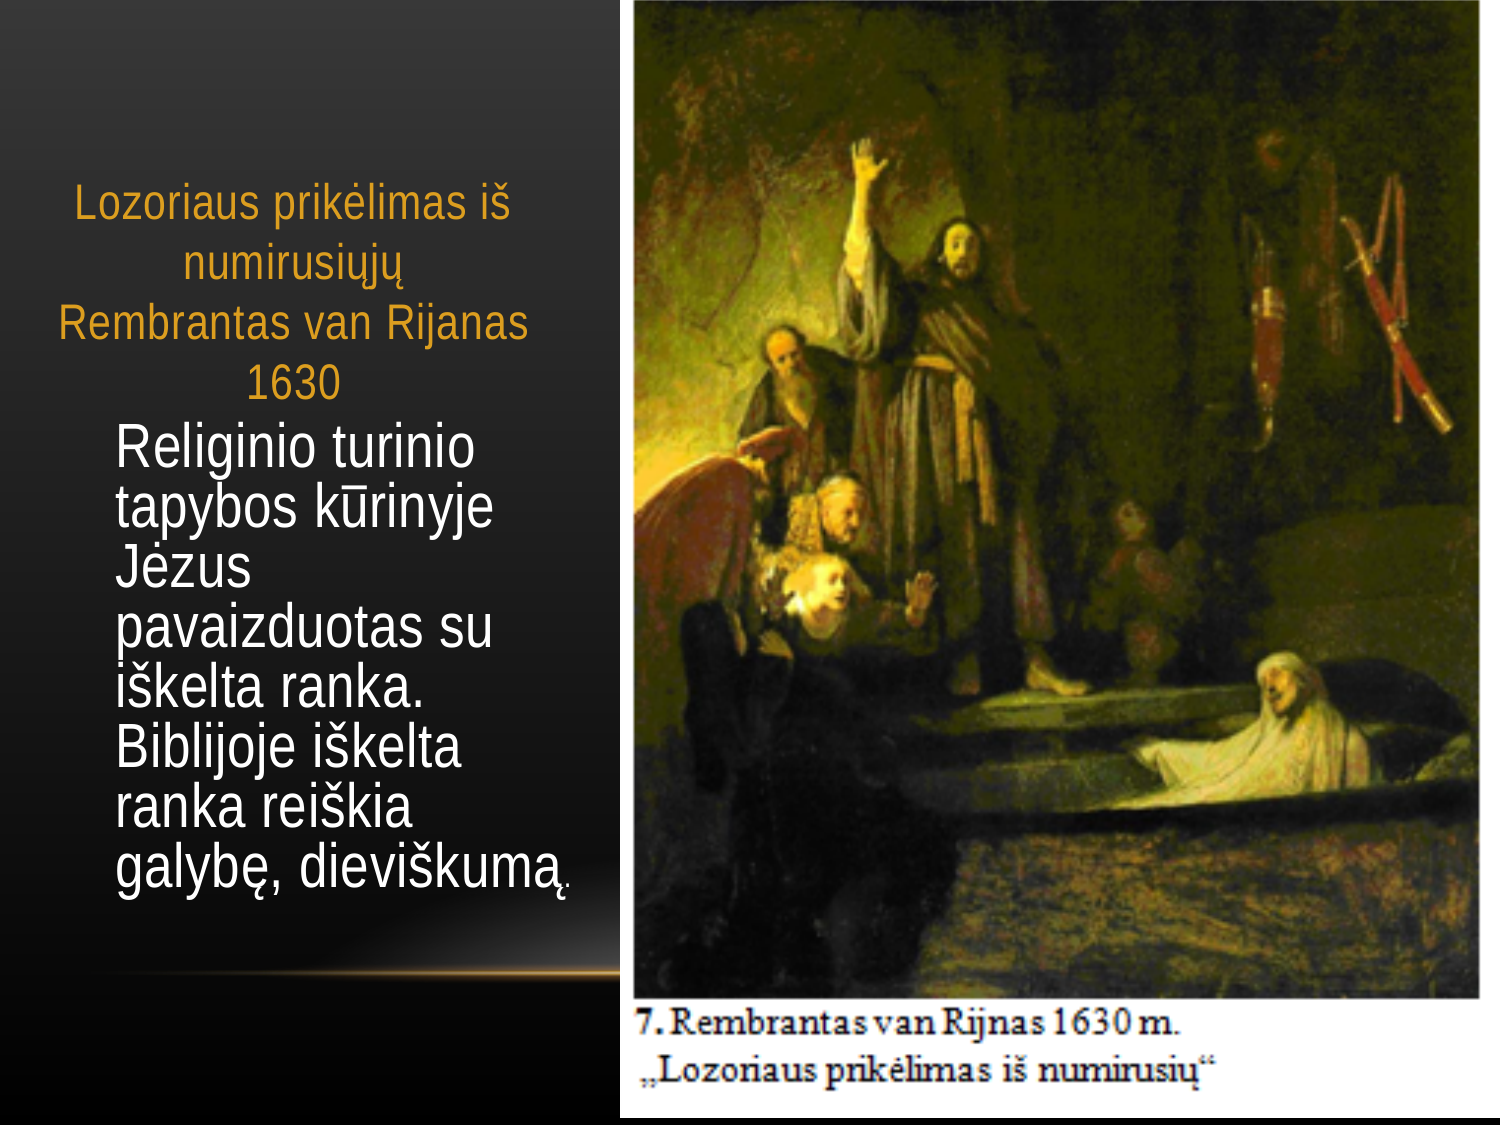

# Lozoriaus prikėlimas iš numirusiųjų Rembrantas van Rijanas 1630
Religinio turinio tapybos kūrinyje Jėzus pavaizduotas su iškelta ranka. Biblijoje iškelta ranka reiškia galybę, dieviškumą.